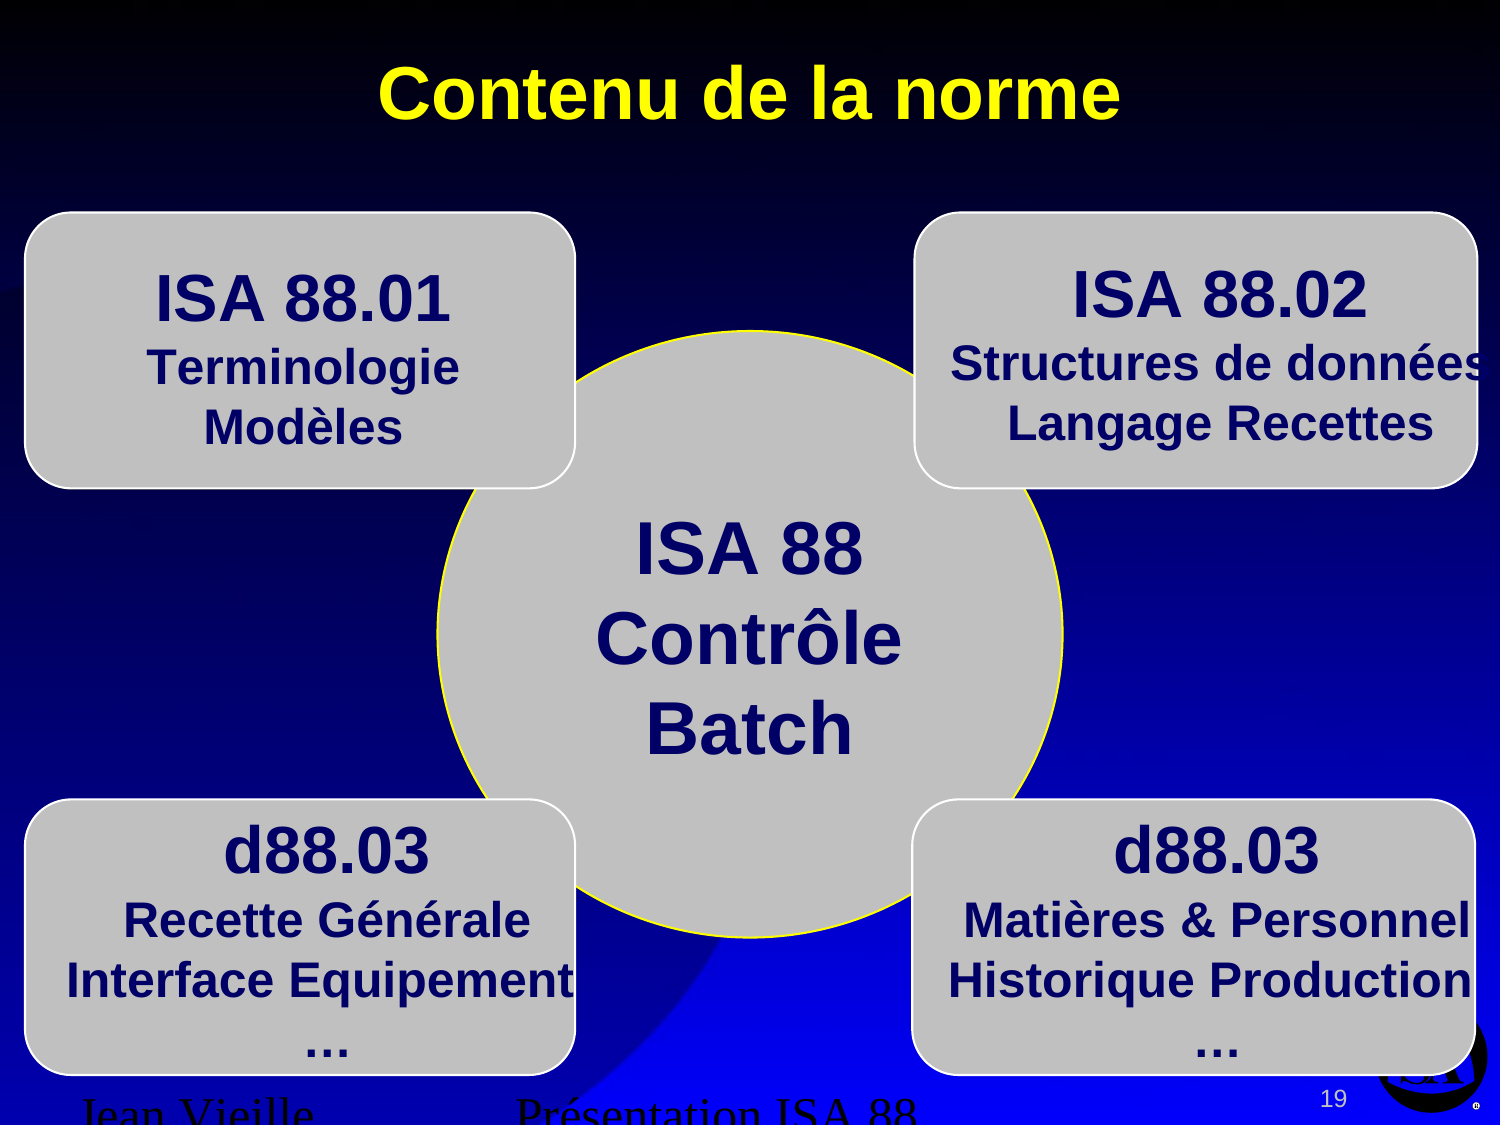

# Contenu de la norme
Pas de modèle
universel pour le
Contrôle Batch
Difficulté des
 Utilisateurs pour
définir leurs besoins
ISA 88.02
Structures de données
Langage Recettes
ISA 88.01
Terminologie
Modèles
ISA 88
Contrôle
Batch
Intégration Difficile
Entre Différents
Vendeurs
Contrôle Batch
Difficile à
Configurer
d88.03
Recette Générale
Interface Equipement
…
d88.03
Matières & Personnel
Historique Production
…